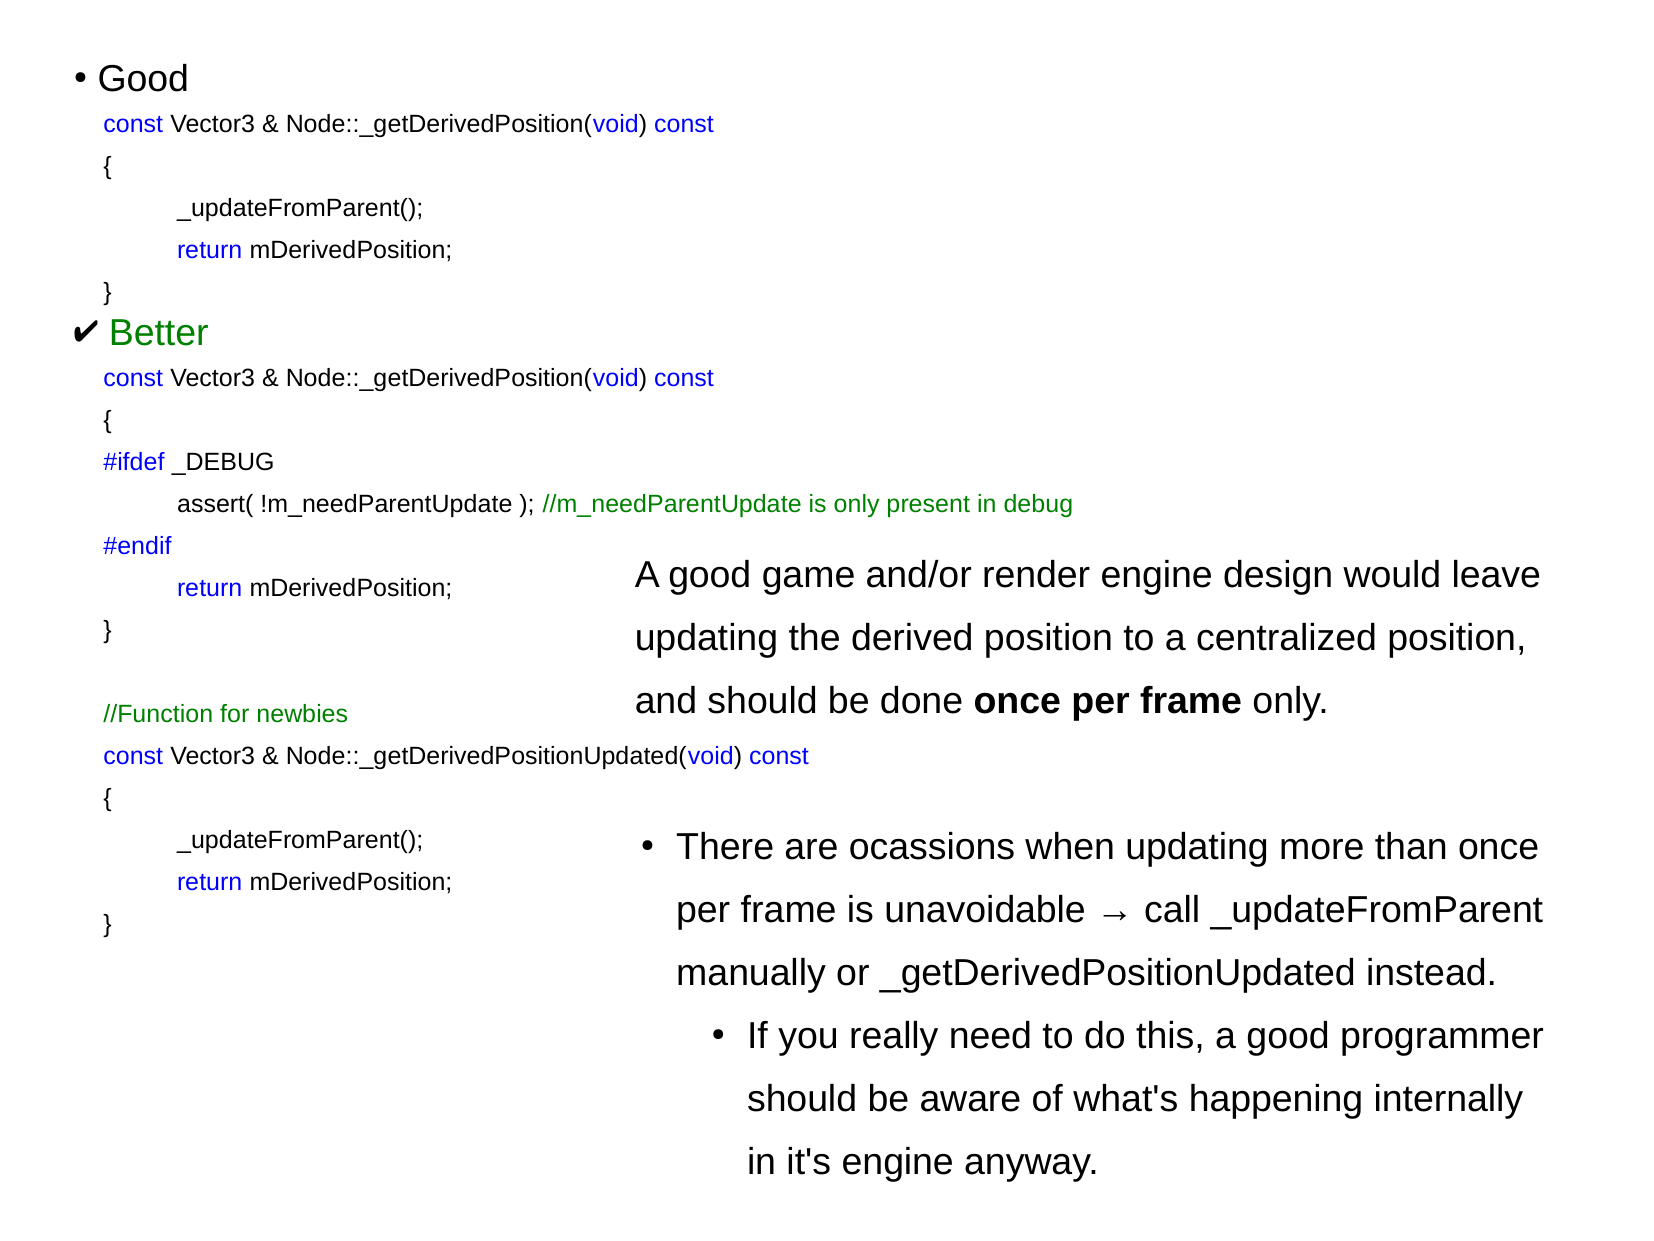

Good
const Vector3 & Node::_getDerivedPosition(void) const
{
	_updateFromParent();
	return mDerivedPosition;
}
 Better
const Vector3 & Node::_getDerivedPosition(void) const
{
#ifdef _DEBUG
	assert( !m_needParentUpdate ); //m_needParentUpdate is only present in debug
#endif
	return mDerivedPosition;
}
//Function for newbies
const Vector3 & Node::_getDerivedPositionUpdated(void) const
{
	_updateFromParent();
	return mDerivedPosition;
}
A good game and/or render engine design would leave updating the derived position to a centralized position, and should be done once per frame only.
There are ocassions when updating more than once per frame is unavoidable → call _updateFromParent manually or _getDerivedPositionUpdated instead.
If you really need to do this, a good programmer should be aware of what's happening internally in it's engine anyway.